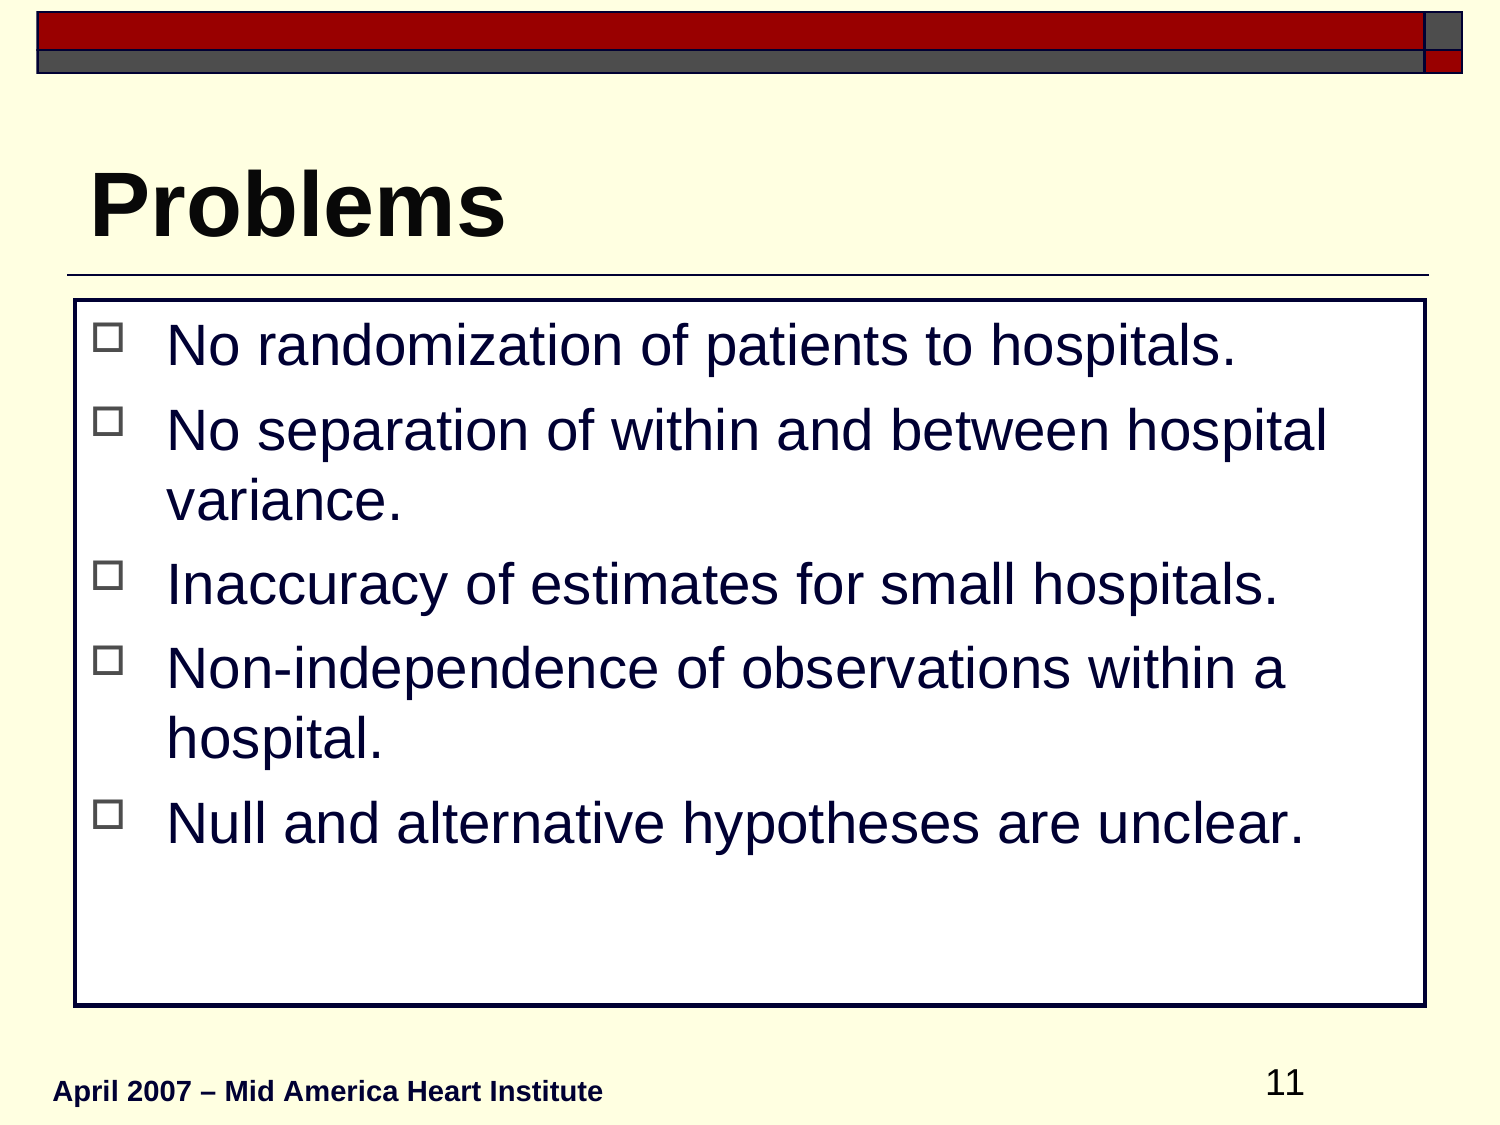

# Problems
No randomization of patients to hospitals.
No separation of within and between hospital variance.
Inaccuracy of estimates for small hospitals.
Non-independence of observations within a hospital.
Null and alternative hypotheses are unclear.
11